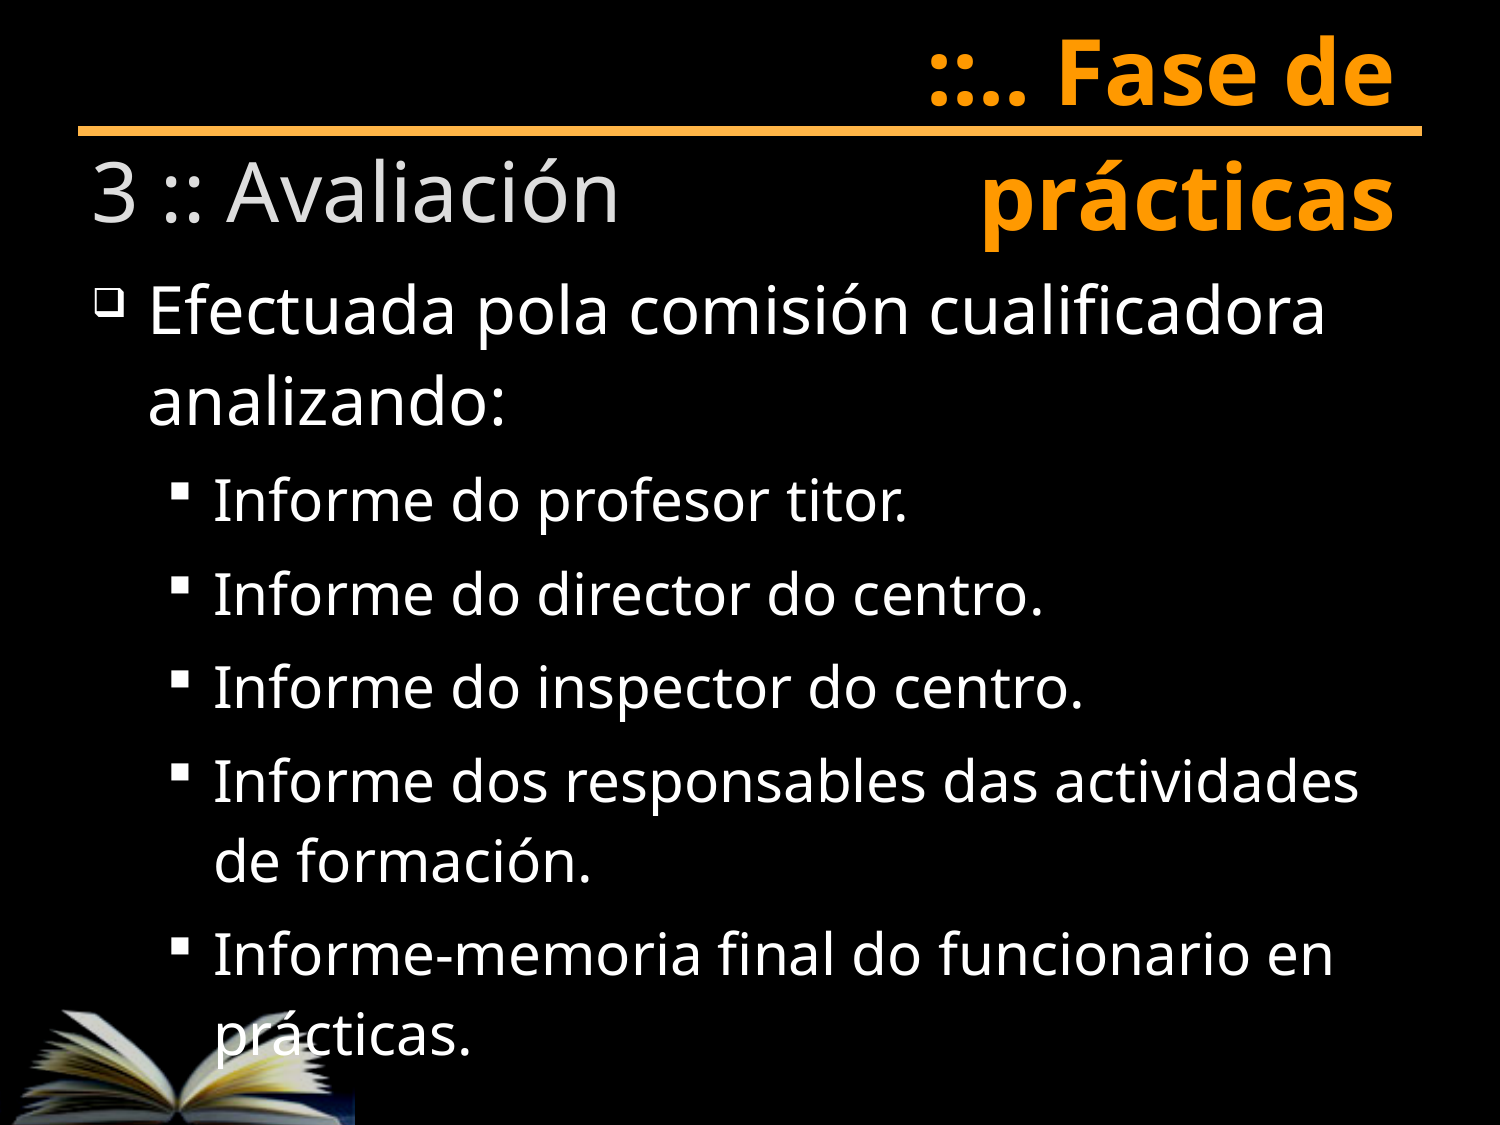

# 3 :: Avaliación
Efectuada pola comisión cualificadora analizando:
Informe do profesor titor.
Informe do director do centro.
Informe do inspector do centro.
Informe dos responsables das actividades de formación.
Informe-memoria final do funcionario en prácticas.